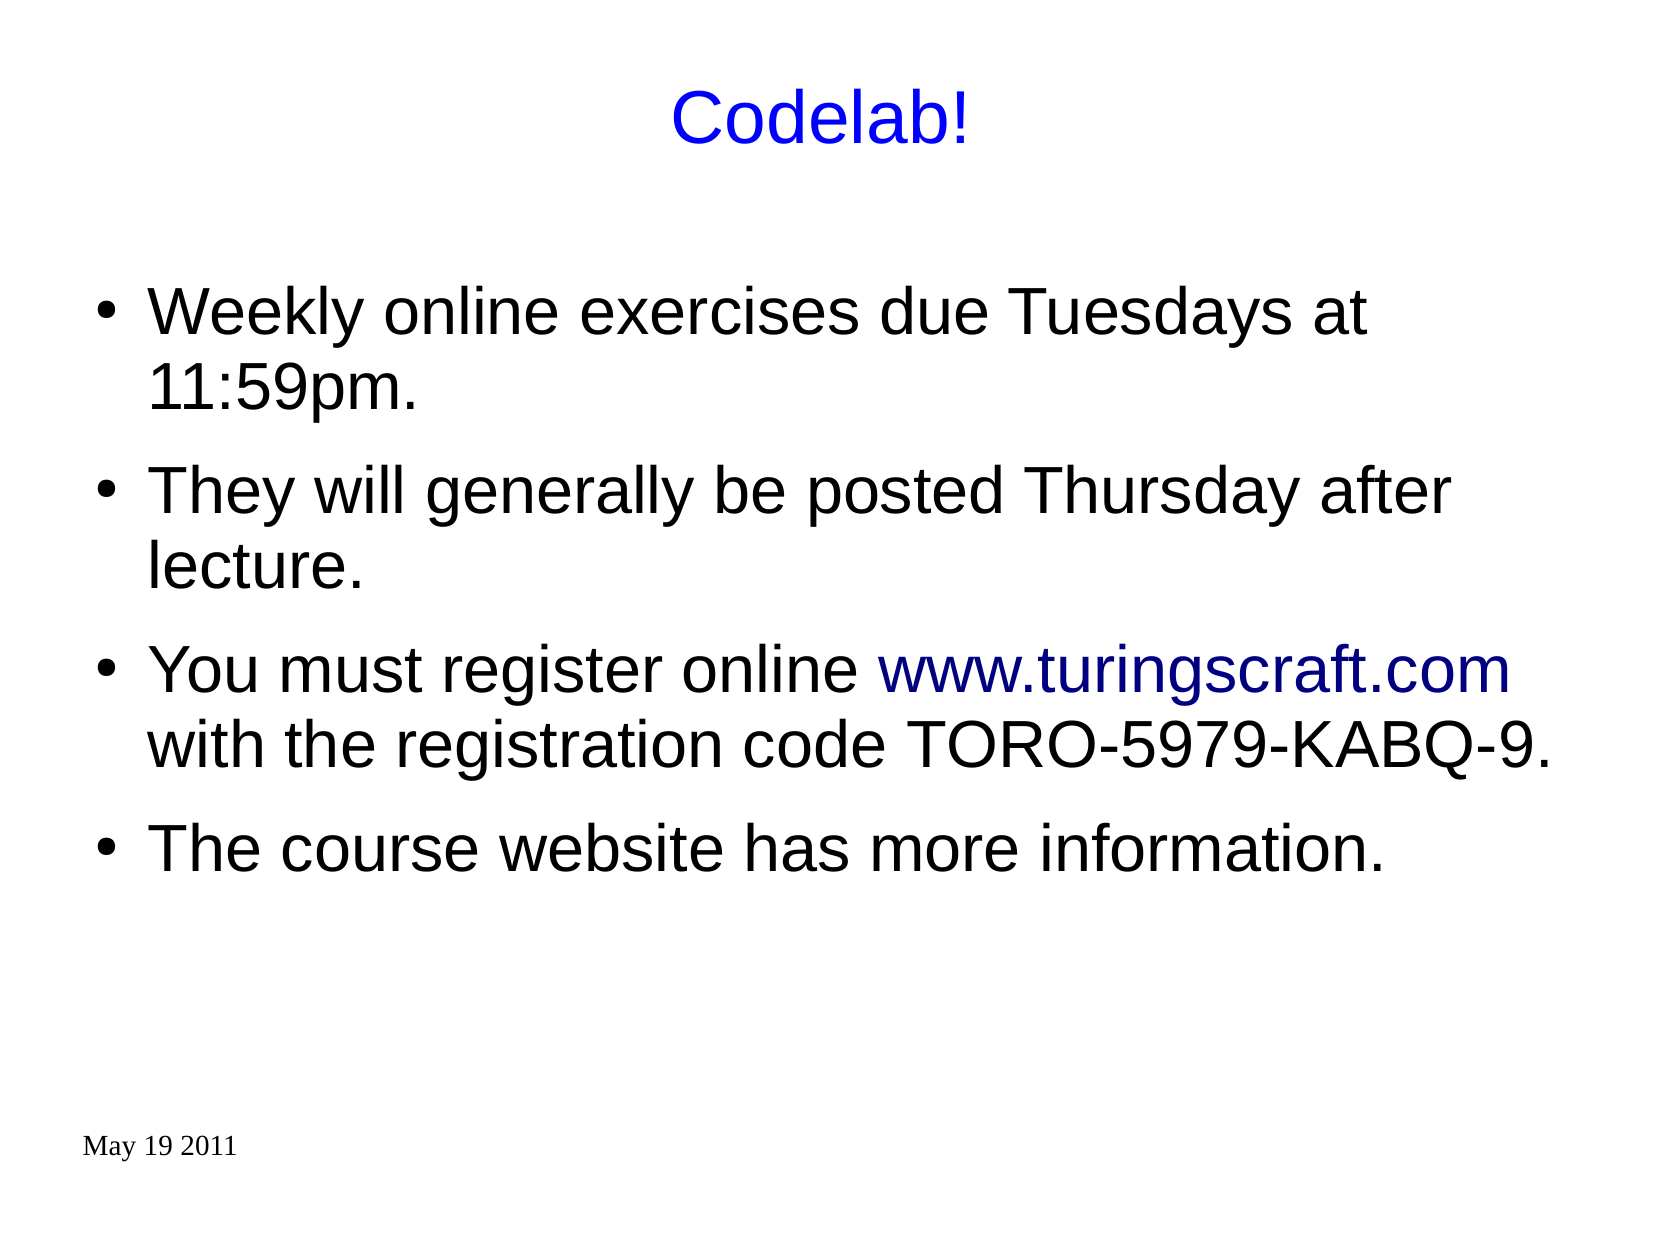

# Codelab!
Weekly online exercises due Tuesdays at 11:59pm.
They will generally be posted Thursday after lecture.
You must register online www.turingscraft.com with the registration code TORO-5979-KABQ-9.
The course website has more information.
May 19 2011